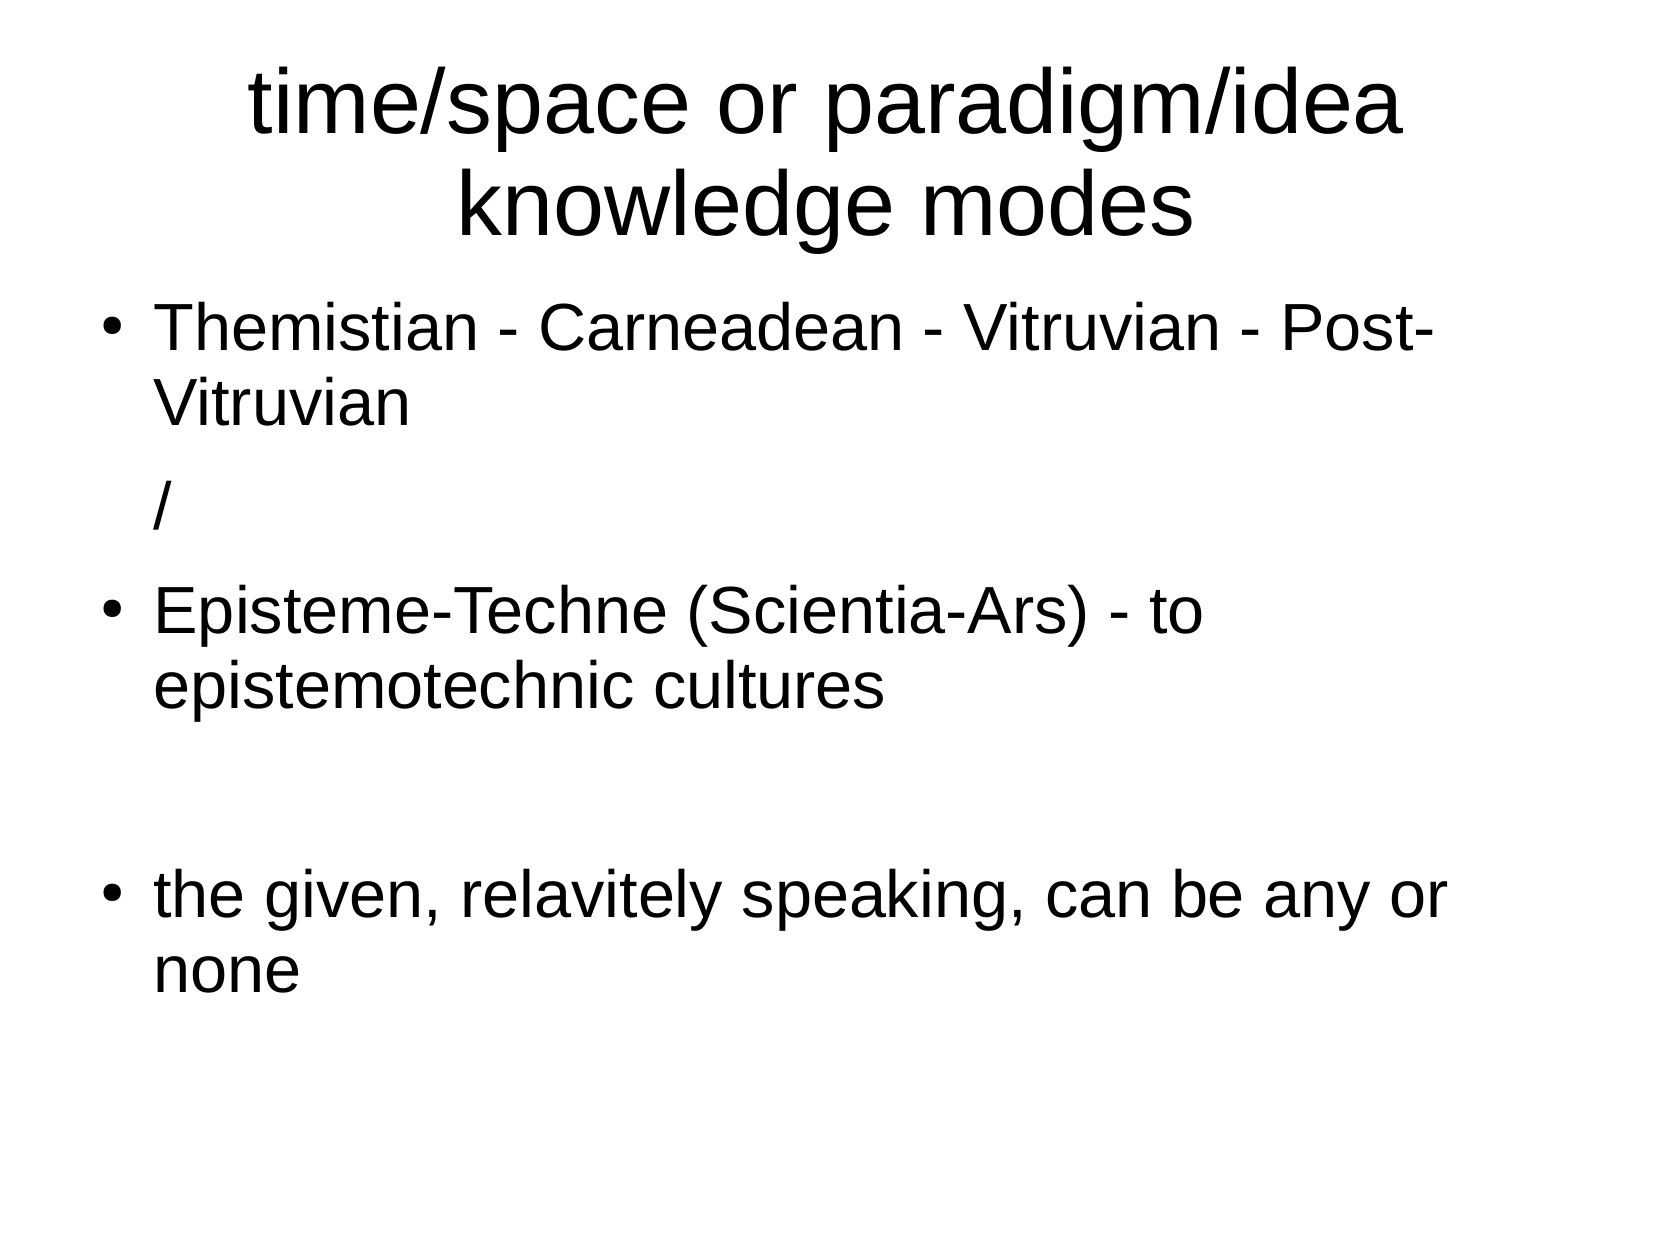

# time/space or paradigm/idea knowledge modes
Themistian - Carneadean - Vitruvian - Post-Vitruvian
/
Episteme-Techne (Scientia-Ars) - to epistemotechnic cultures
the given, relavitely speaking, can be any or none